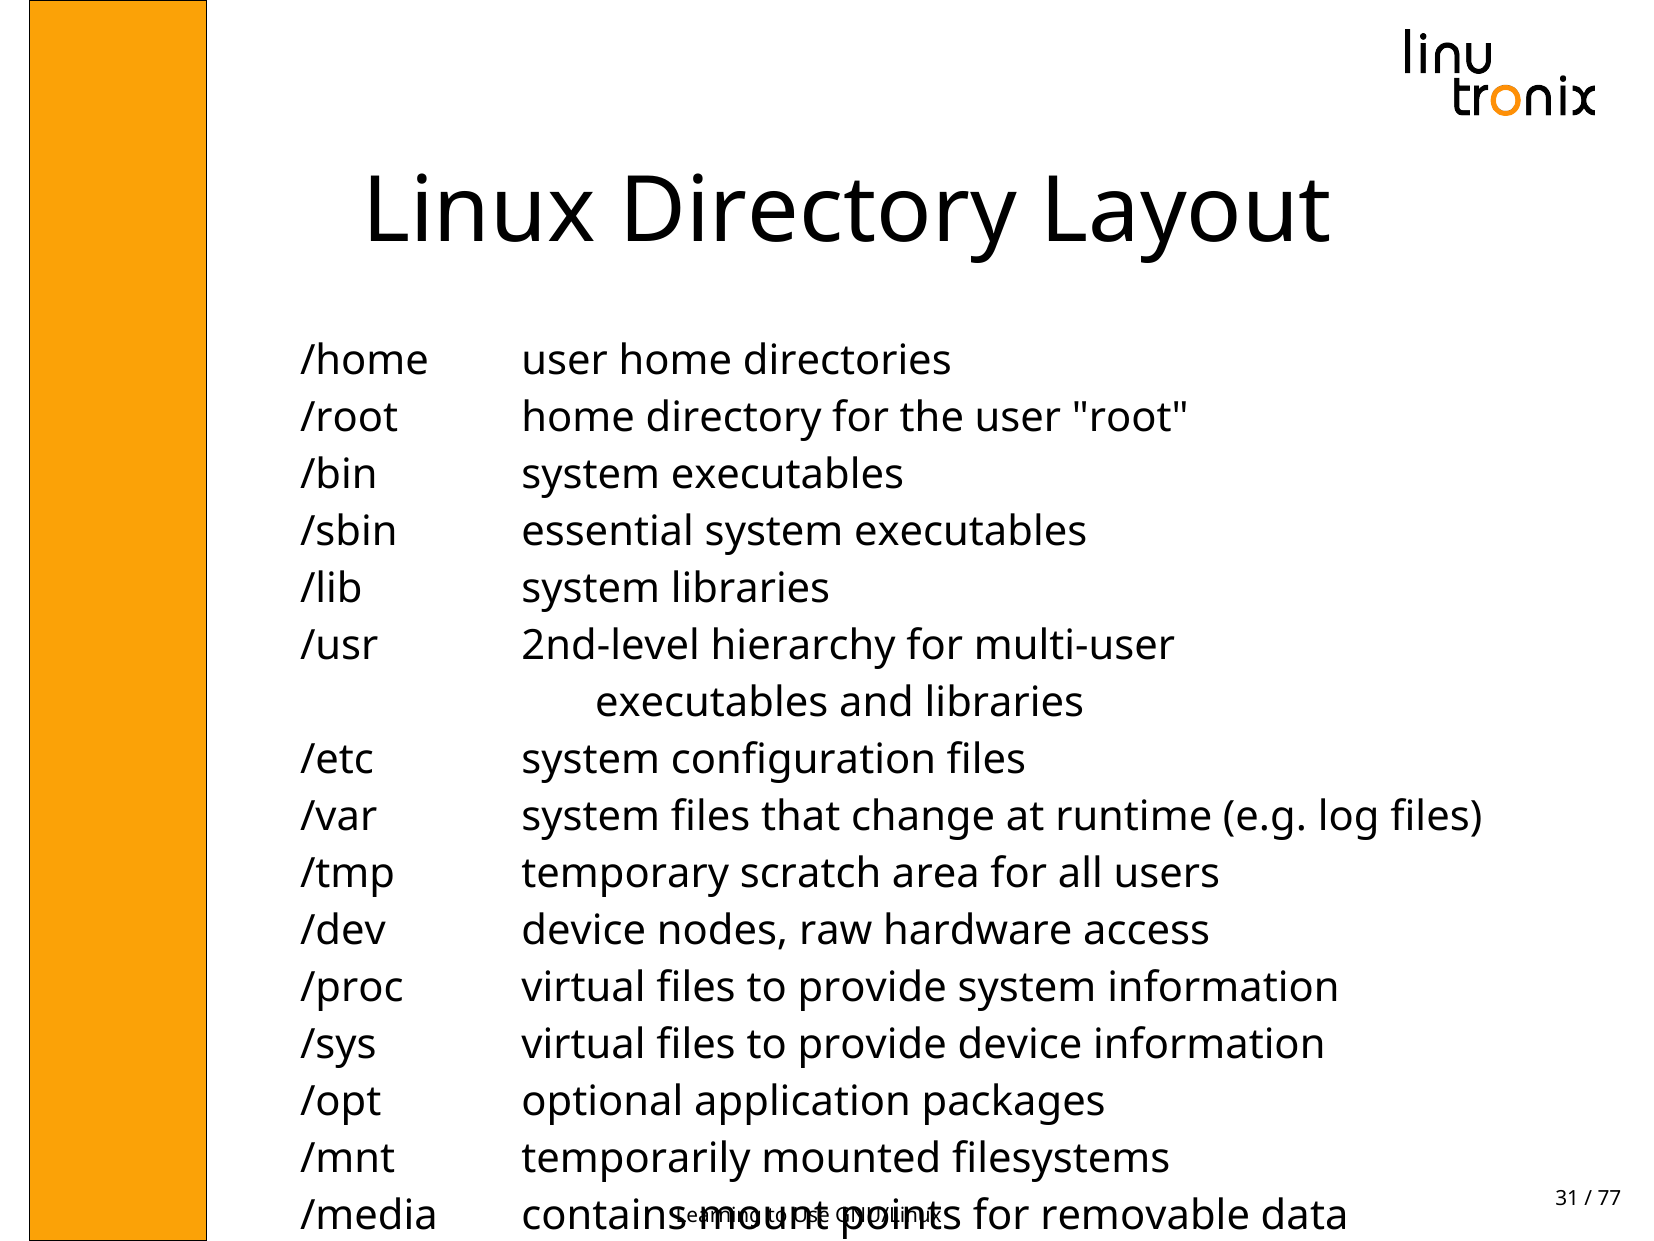

Linux Directory Layout
/home		user home directories
/root		home directory for the user "root"
/bin		system executables
/sbin		essential system executables
/lib			system libraries
/usr		2nd-level hierarchy for multi-user
				executables and libraries
/etc		system configuration files
/var		system files that change at runtime (e.g. log files)
/tmp		temporary scratch area for all users
/dev		device nodes, raw hardware access
/proc		virtual files to provide system information
/sys		virtual files to provide device information
/opt		optional application packages
/mnt		temporarily mounted filesystems
/media		contains mount points for removable data
31
Firmenvorstellung Linutronix V3.3